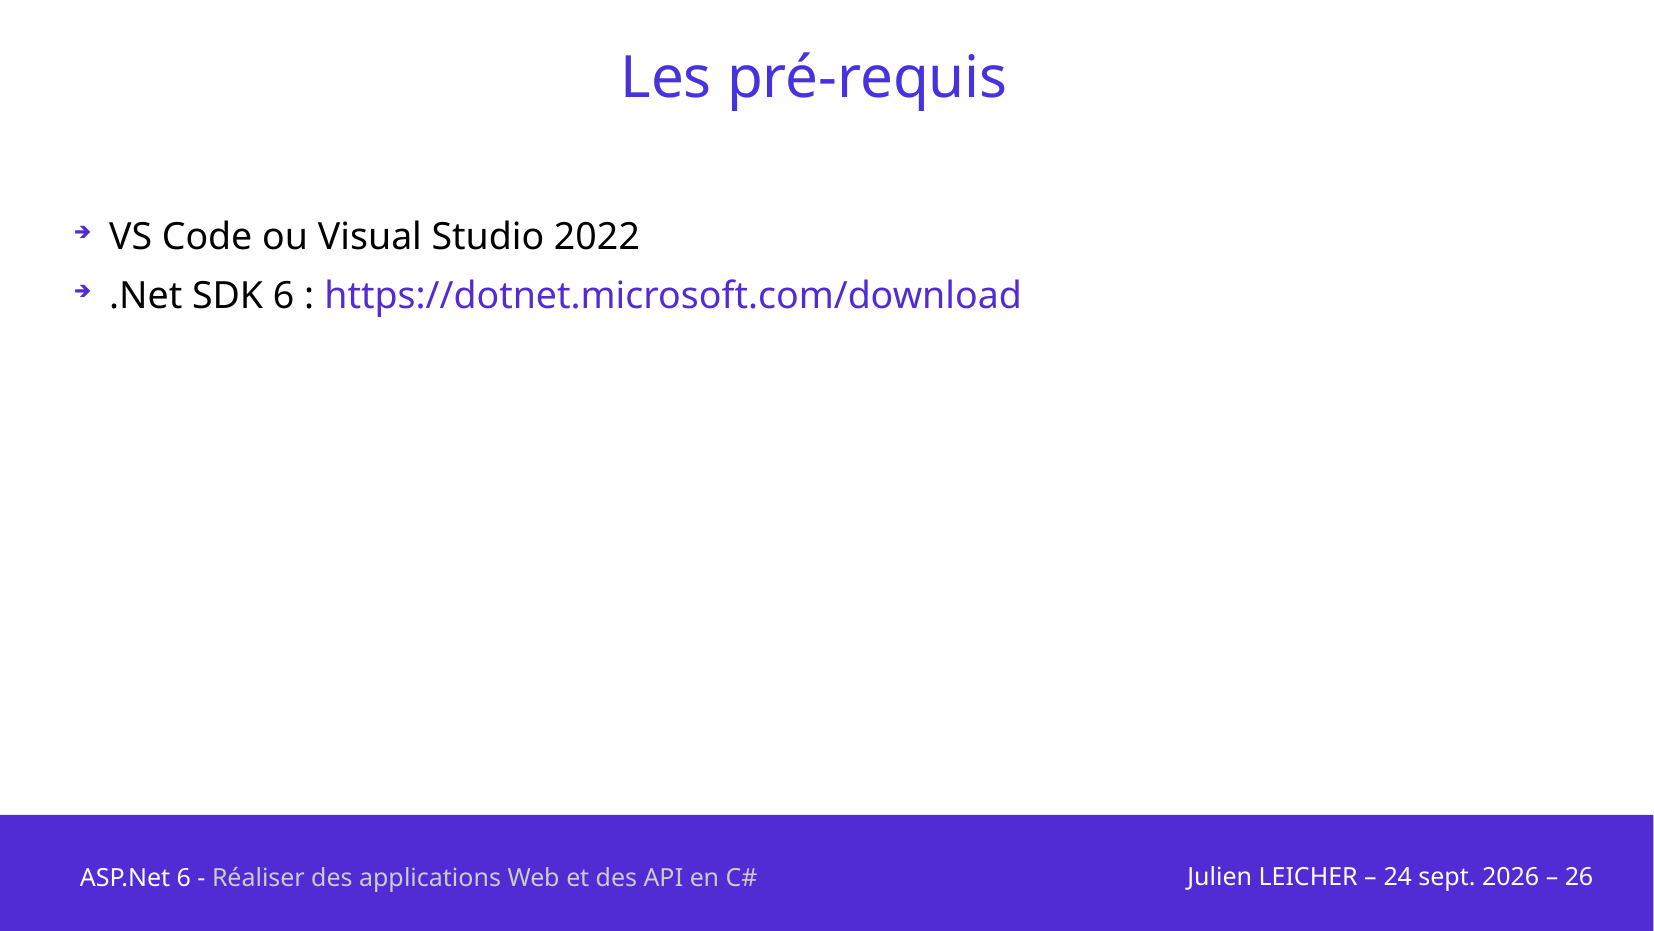

Les pré-requis
VS Code ou Visual Studio 2022
.Net SDK 6 : https://dotnet.microsoft.com/download
Julien LEICHER – –
ASP.Net 6 - Réaliser des applications Web et des API en C#